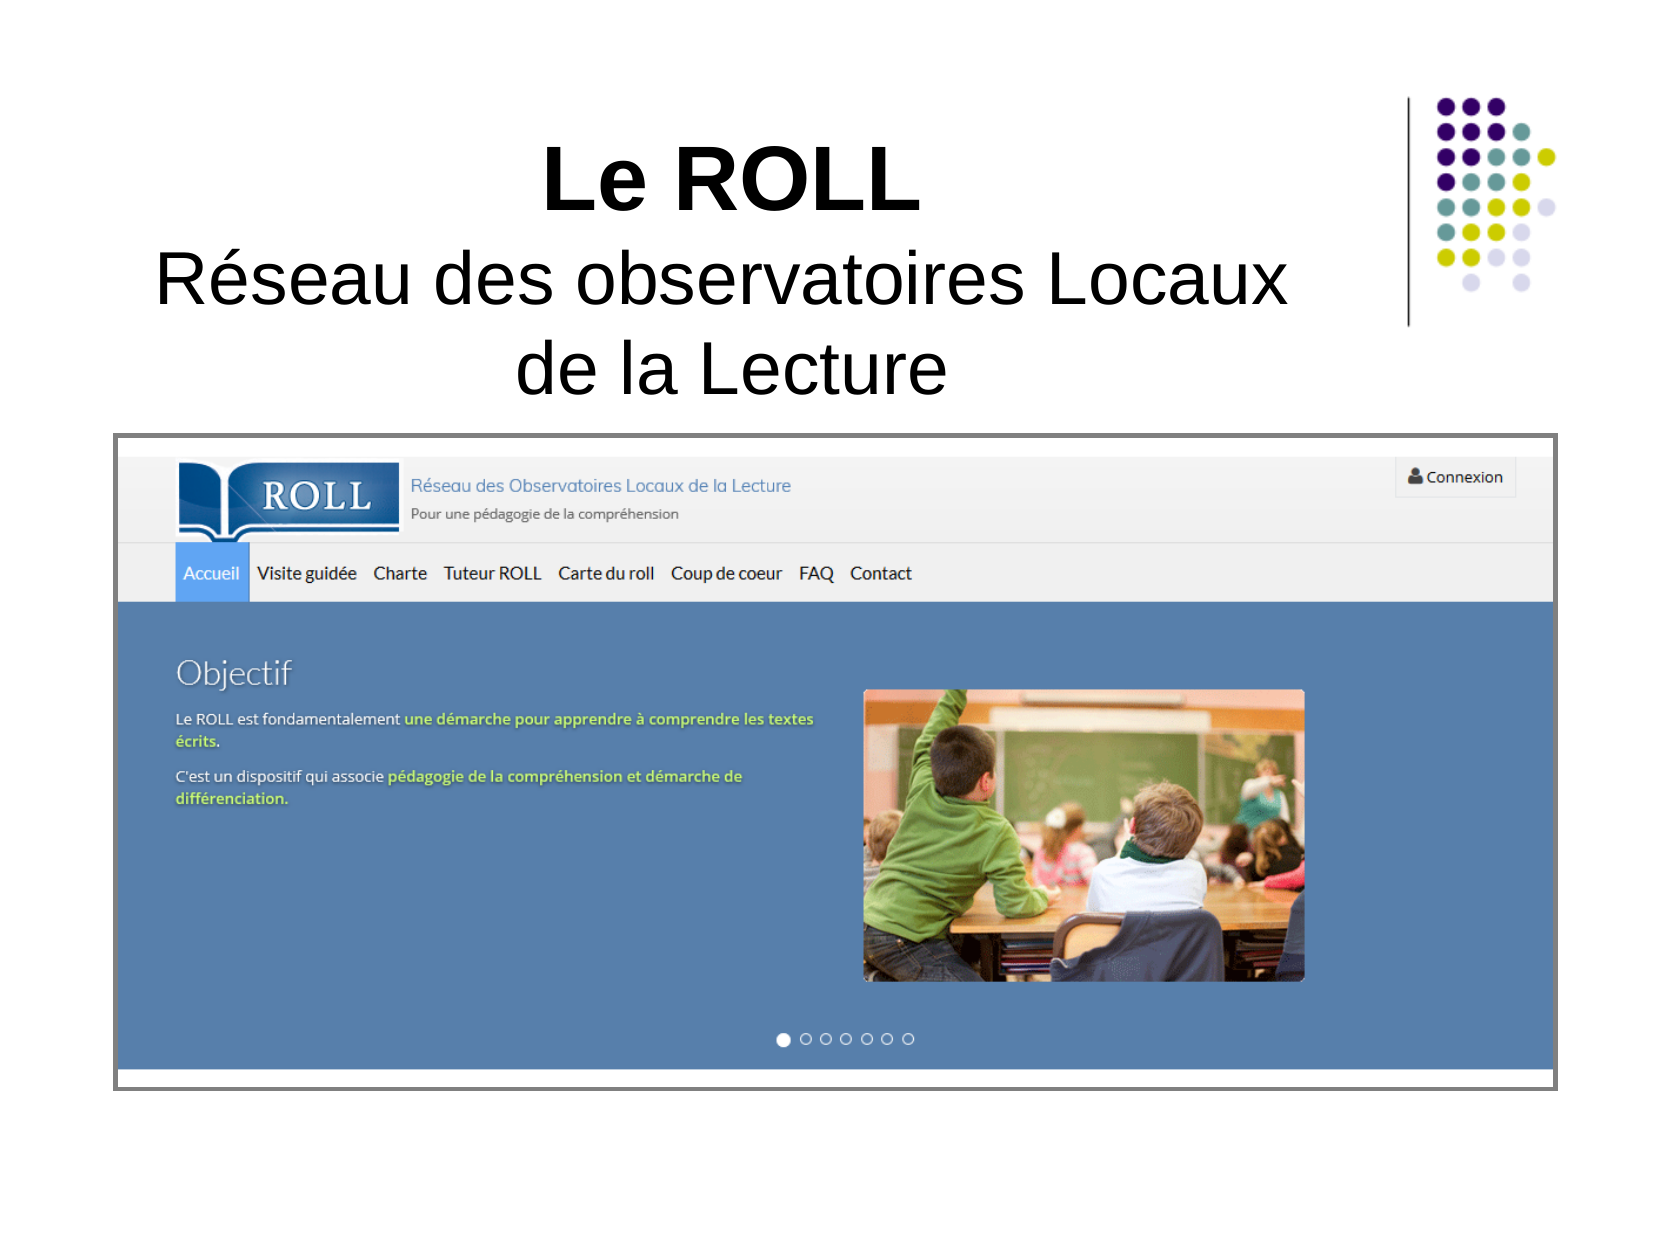

# Le ROLL Réseau des observatoires Locaux de la Lecture